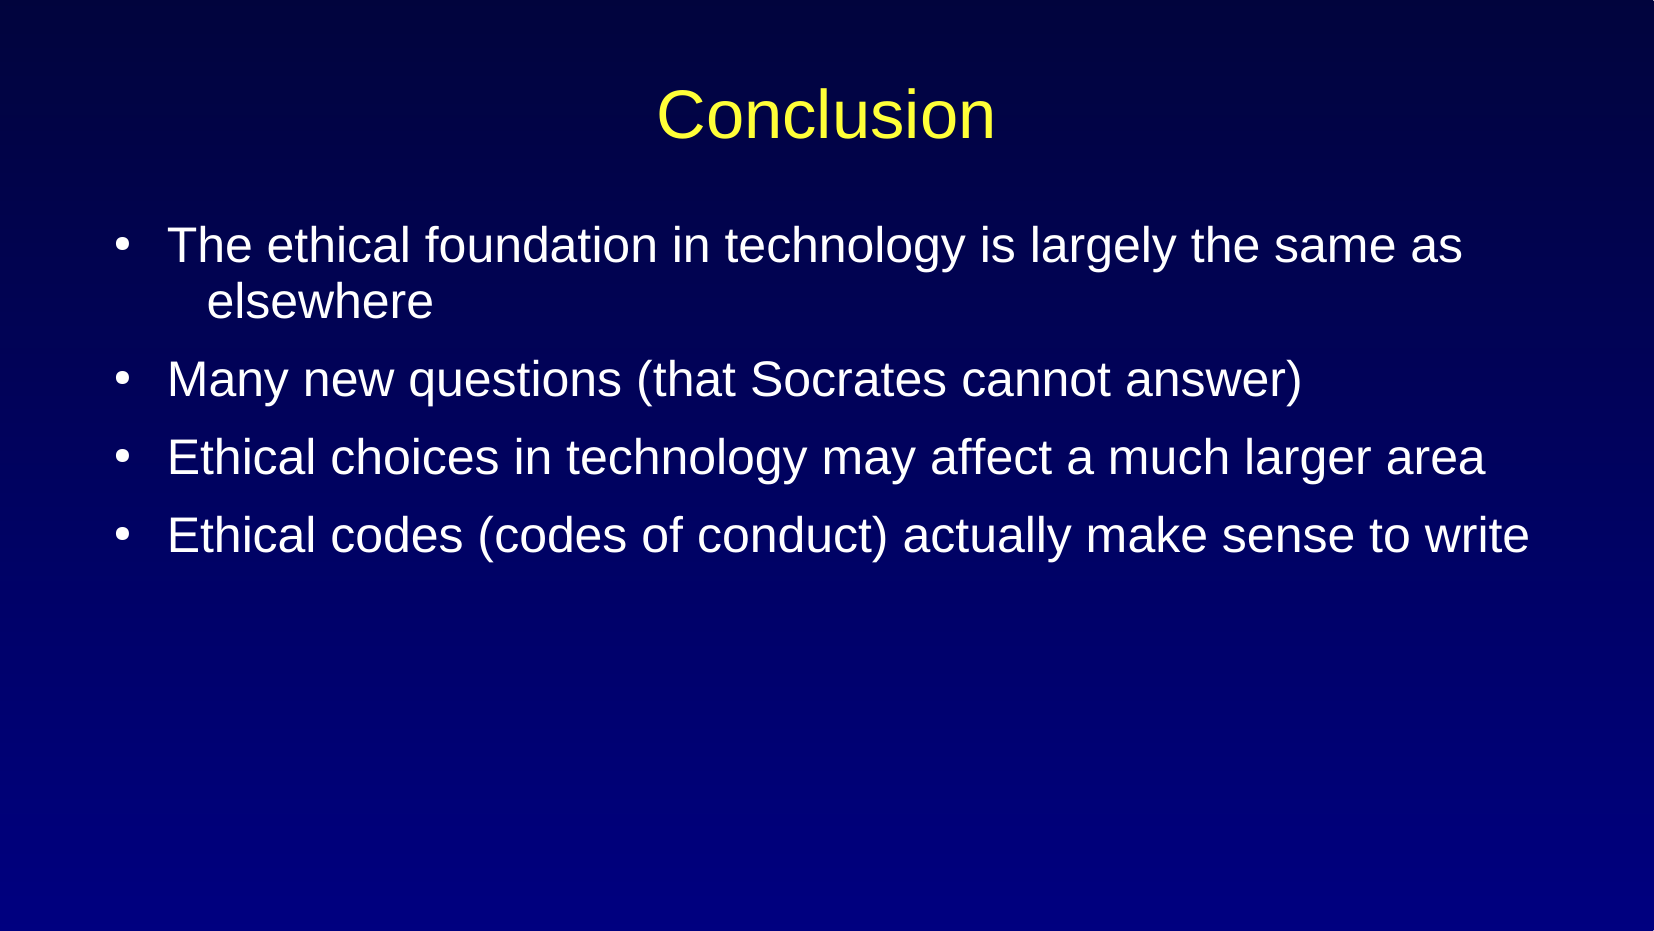

# Conclusion
The ethical foundation in technology is largely the same as elsewhere
Many new questions (that Socrates cannot answer)
Ethical choices in technology may affect a much larger area
Ethical codes (codes of conduct) actually make sense to write